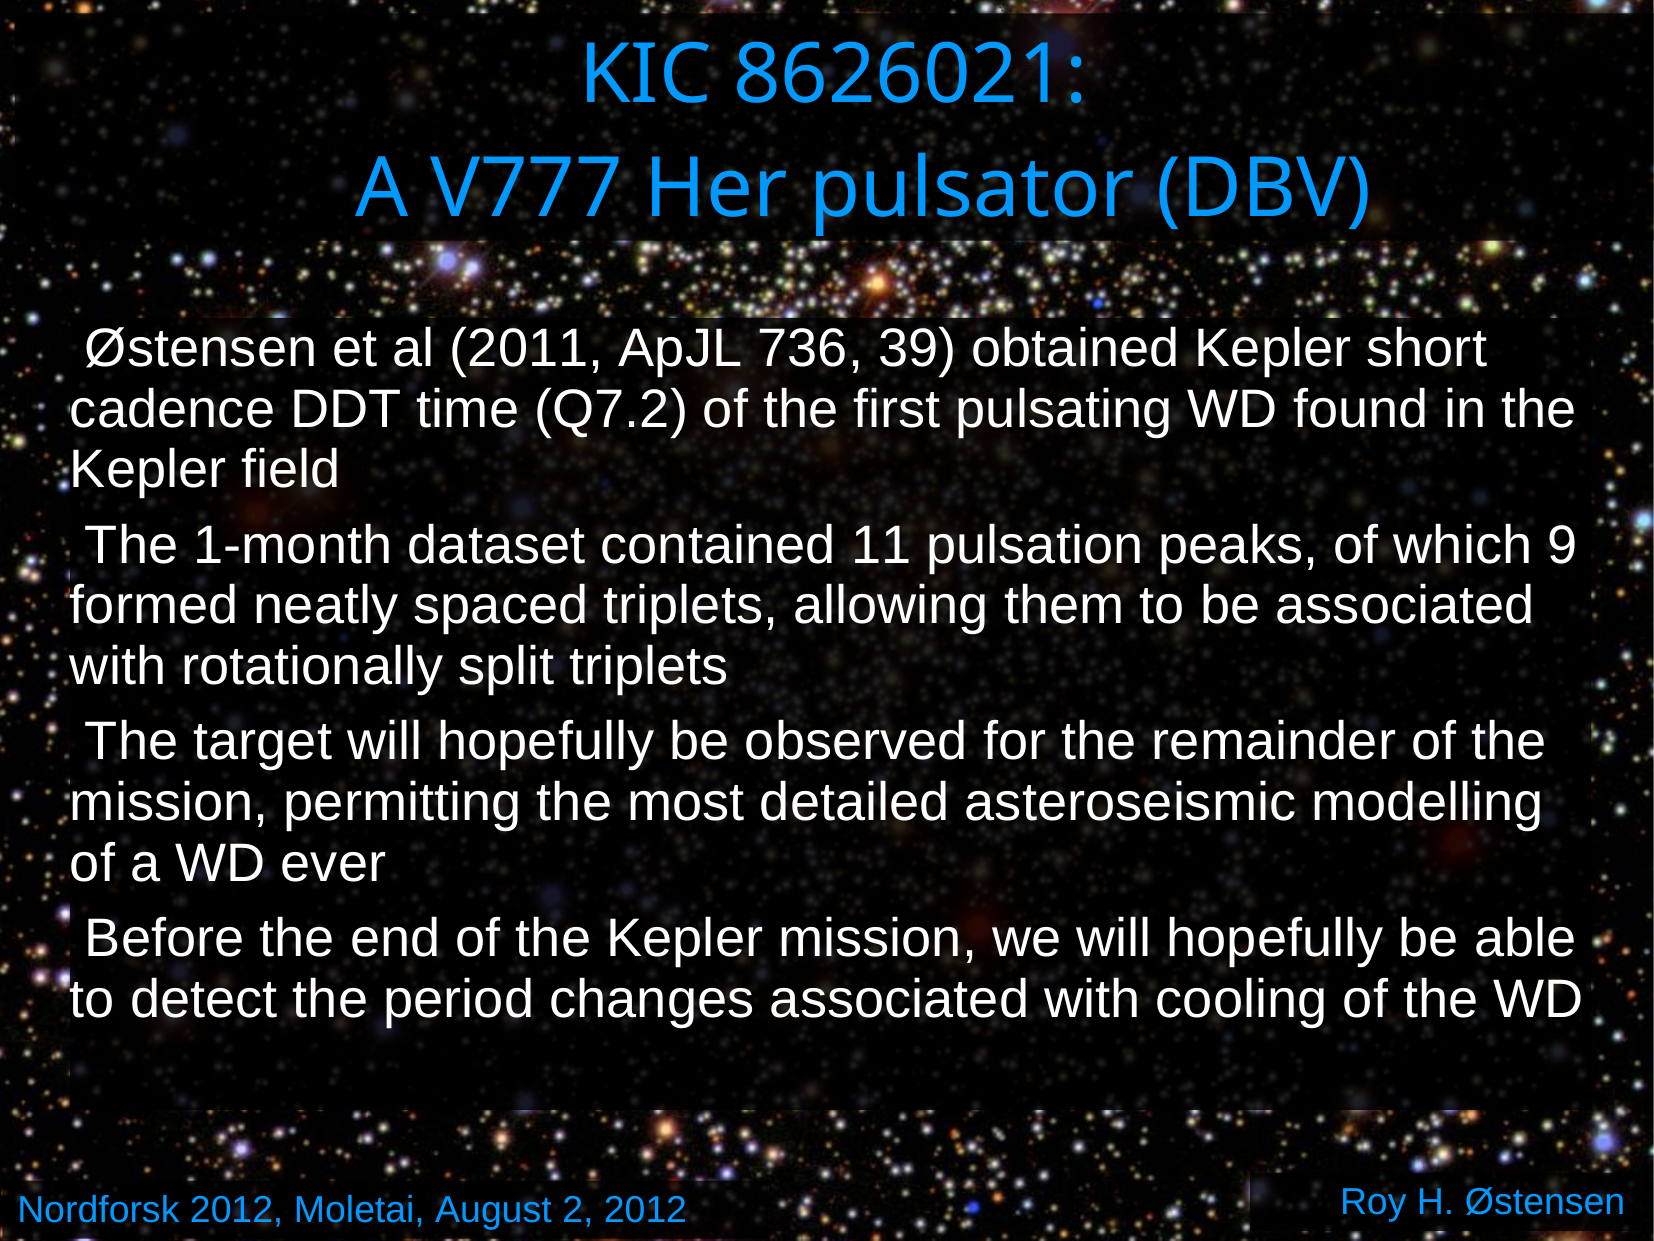

# KIC 8626021: A V777 Her pulsator (DBV)
 Østensen et al (2011, ApJL 736, 39) obtained Kepler short cadence DDT time (Q7.2) of the first pulsating WD found in the Kepler field
 The 1-month dataset contained 11 pulsation peaks, of which 9 formed neatly spaced triplets, allowing them to be associated with rotationally split triplets
 The target will hopefully be observed for the remainder of the mission, permitting the most detailed asteroseismic modelling of a WD ever
 Before the end of the Kepler mission, we will hopefully be able to detect the period changes associated with cooling of the WD